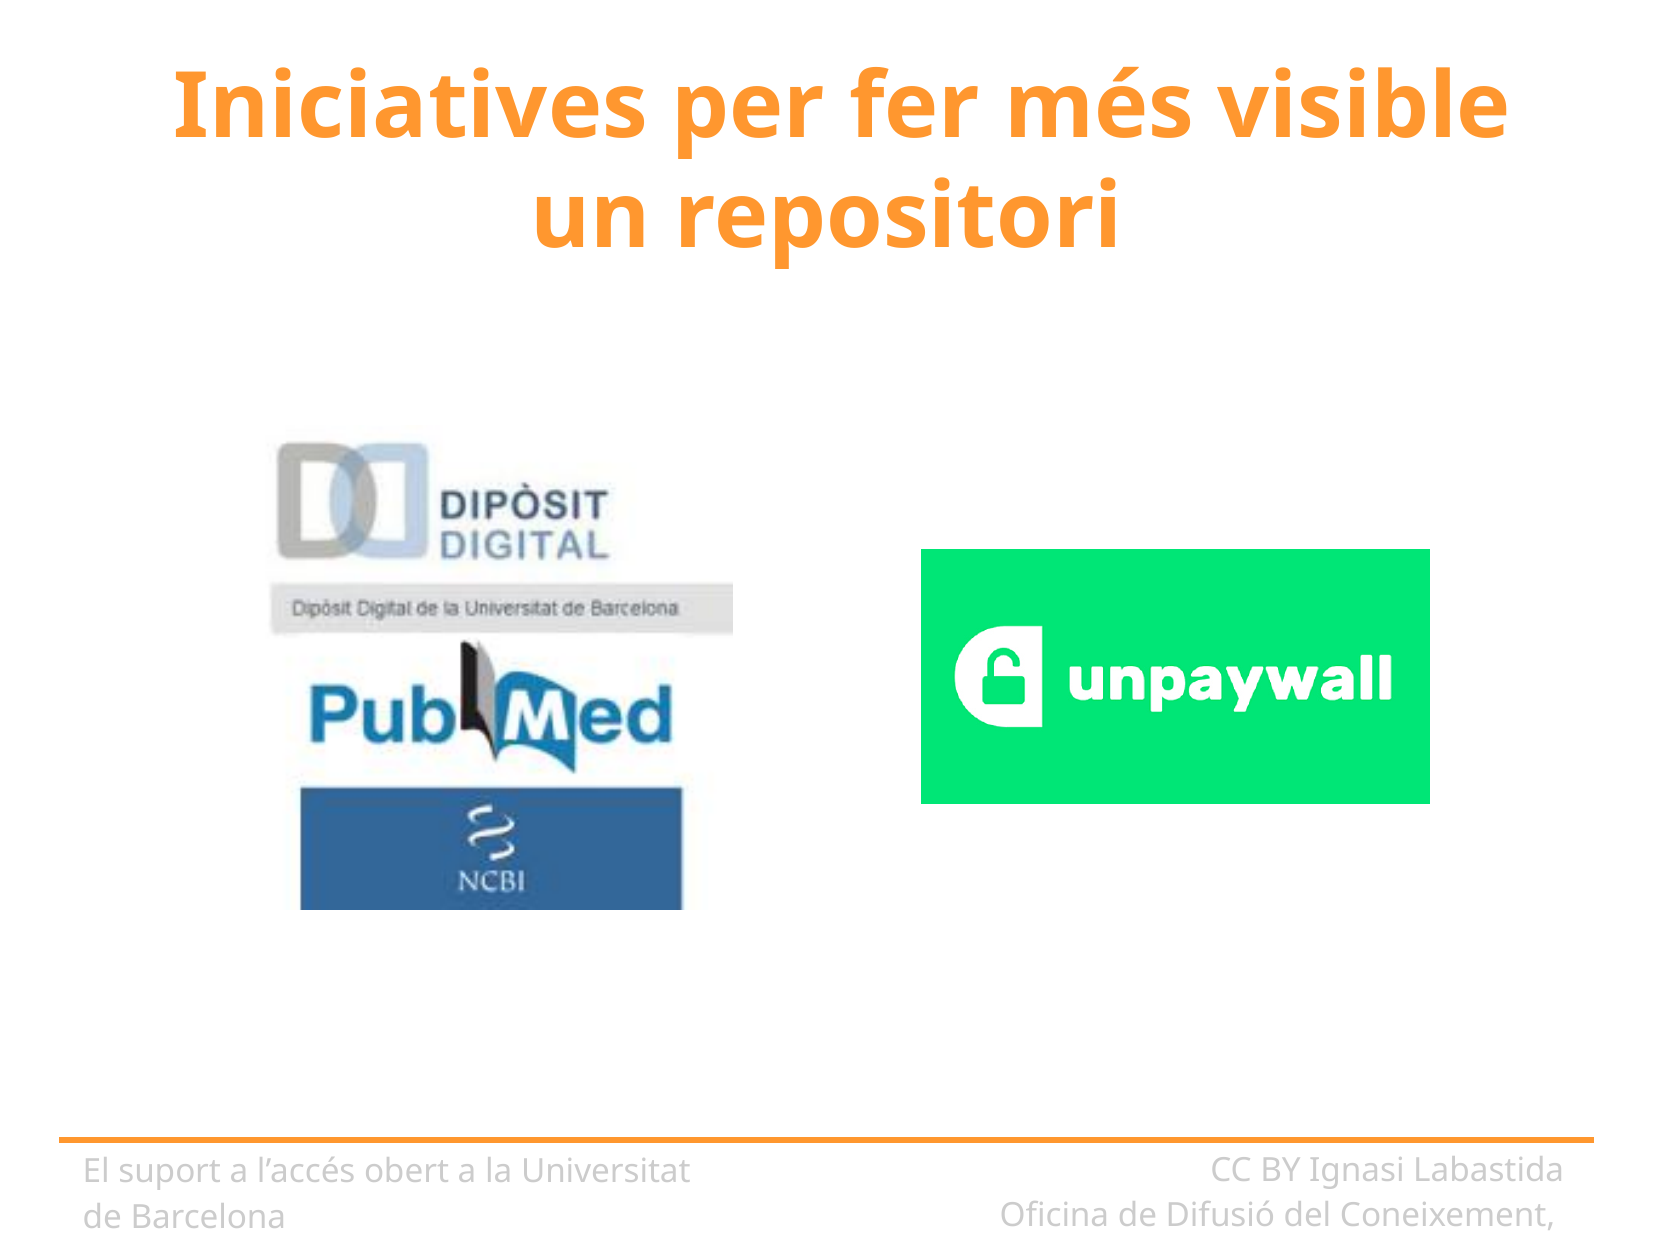

# Iniciatives per fer més visible un repositori